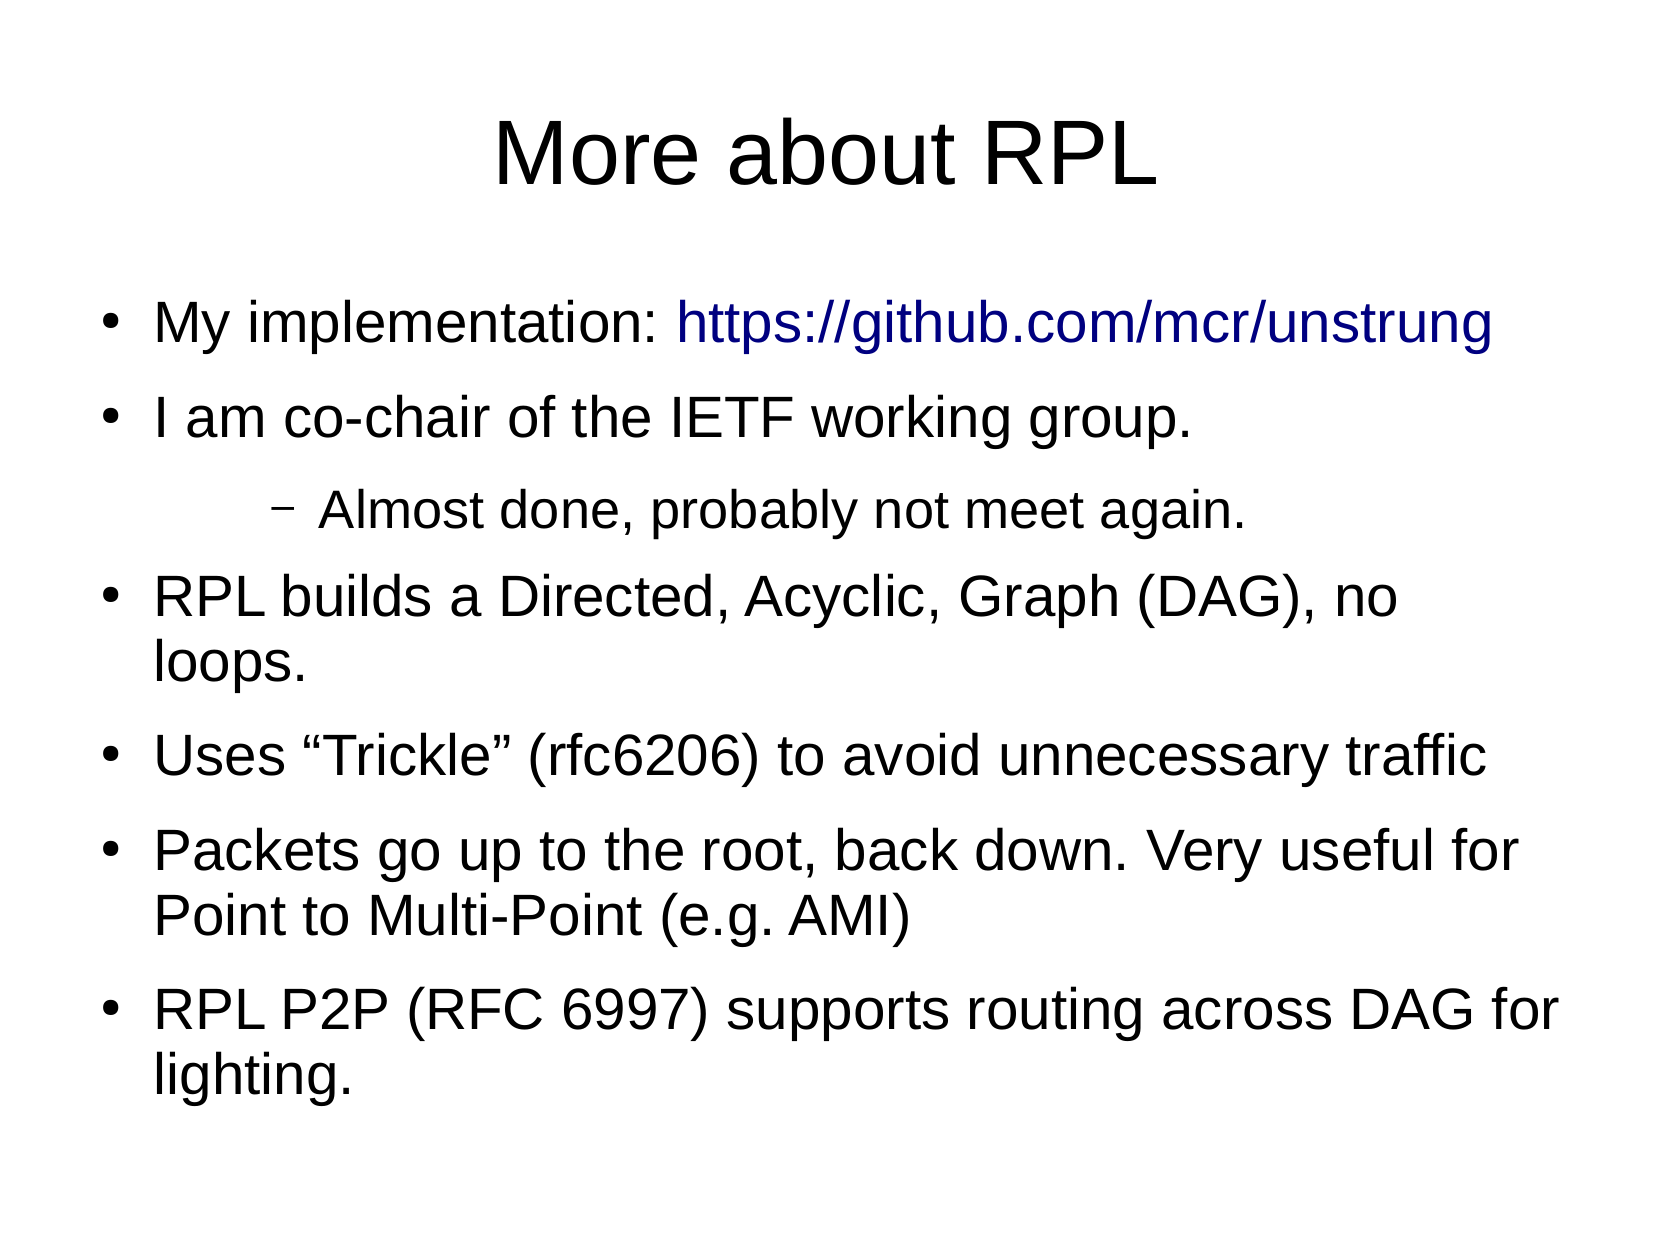

# More about RPL
My implementation: https://github.com/mcr/unstrung
I am co-chair of the IETF working group.
Almost done, probably not meet again.
RPL builds a Directed, Acyclic, Graph (DAG), no loops.
Uses “Trickle” (rfc6206) to avoid unnecessary traffic
Packets go up to the root, back down. Very useful for Point to Multi-Point (e.g. AMI)
RPL P2P (RFC 6997) supports routing across DAG for lighting.